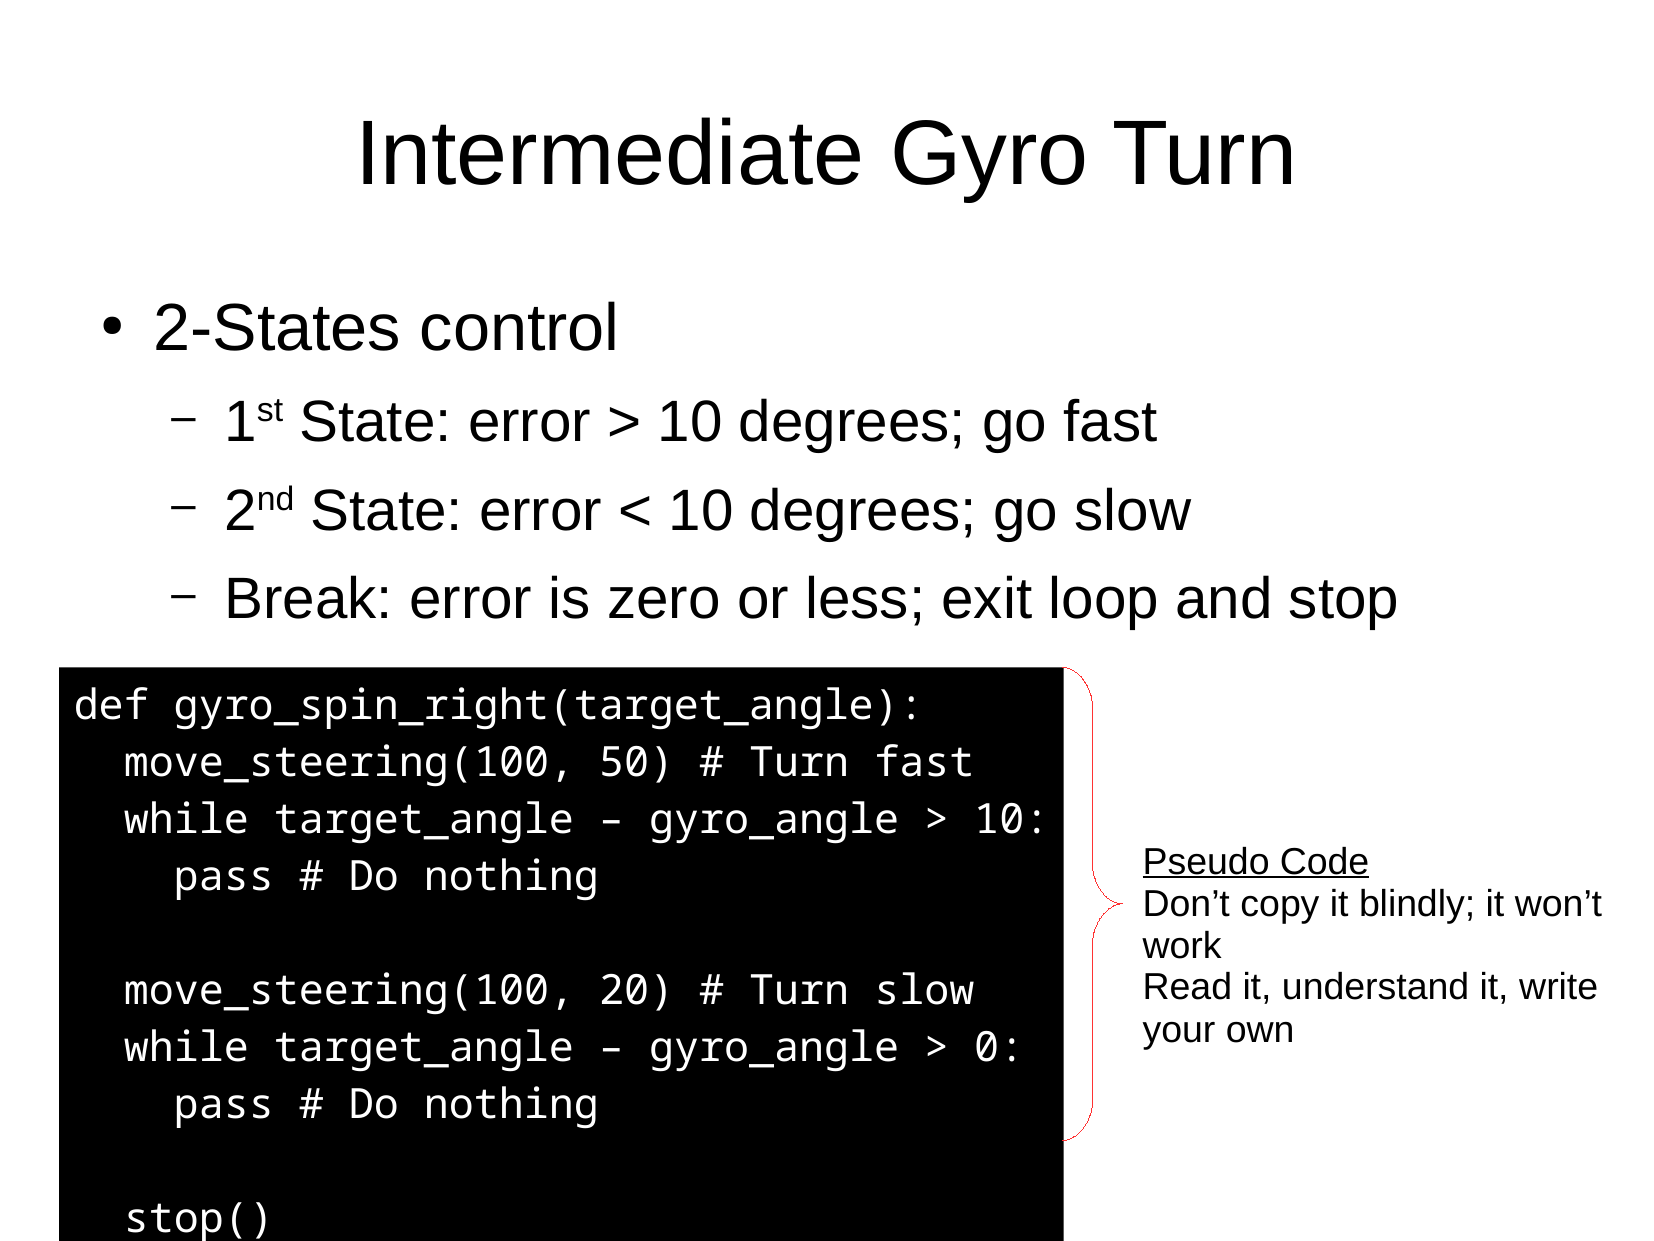

# Intermediate Gyro Turn
2-States control
1st State: error > 10 degrees; go fast
2nd State: error < 10 degrees; go slow
Break: error is zero or less; exit loop and stop
def gyro_spin_right(target_angle):
 move_steering(100, 50) # Turn fast
 while target_angle – gyro_angle > 10:
 pass # Do nothing
 move_steering(100, 20) # Turn slow
 while target_angle – gyro_angle > 0:
 pass # Do nothing
 stop()
Pseudo Code
Don’t copy it blindly; it won’t
work
Read it, understand it, write
your own